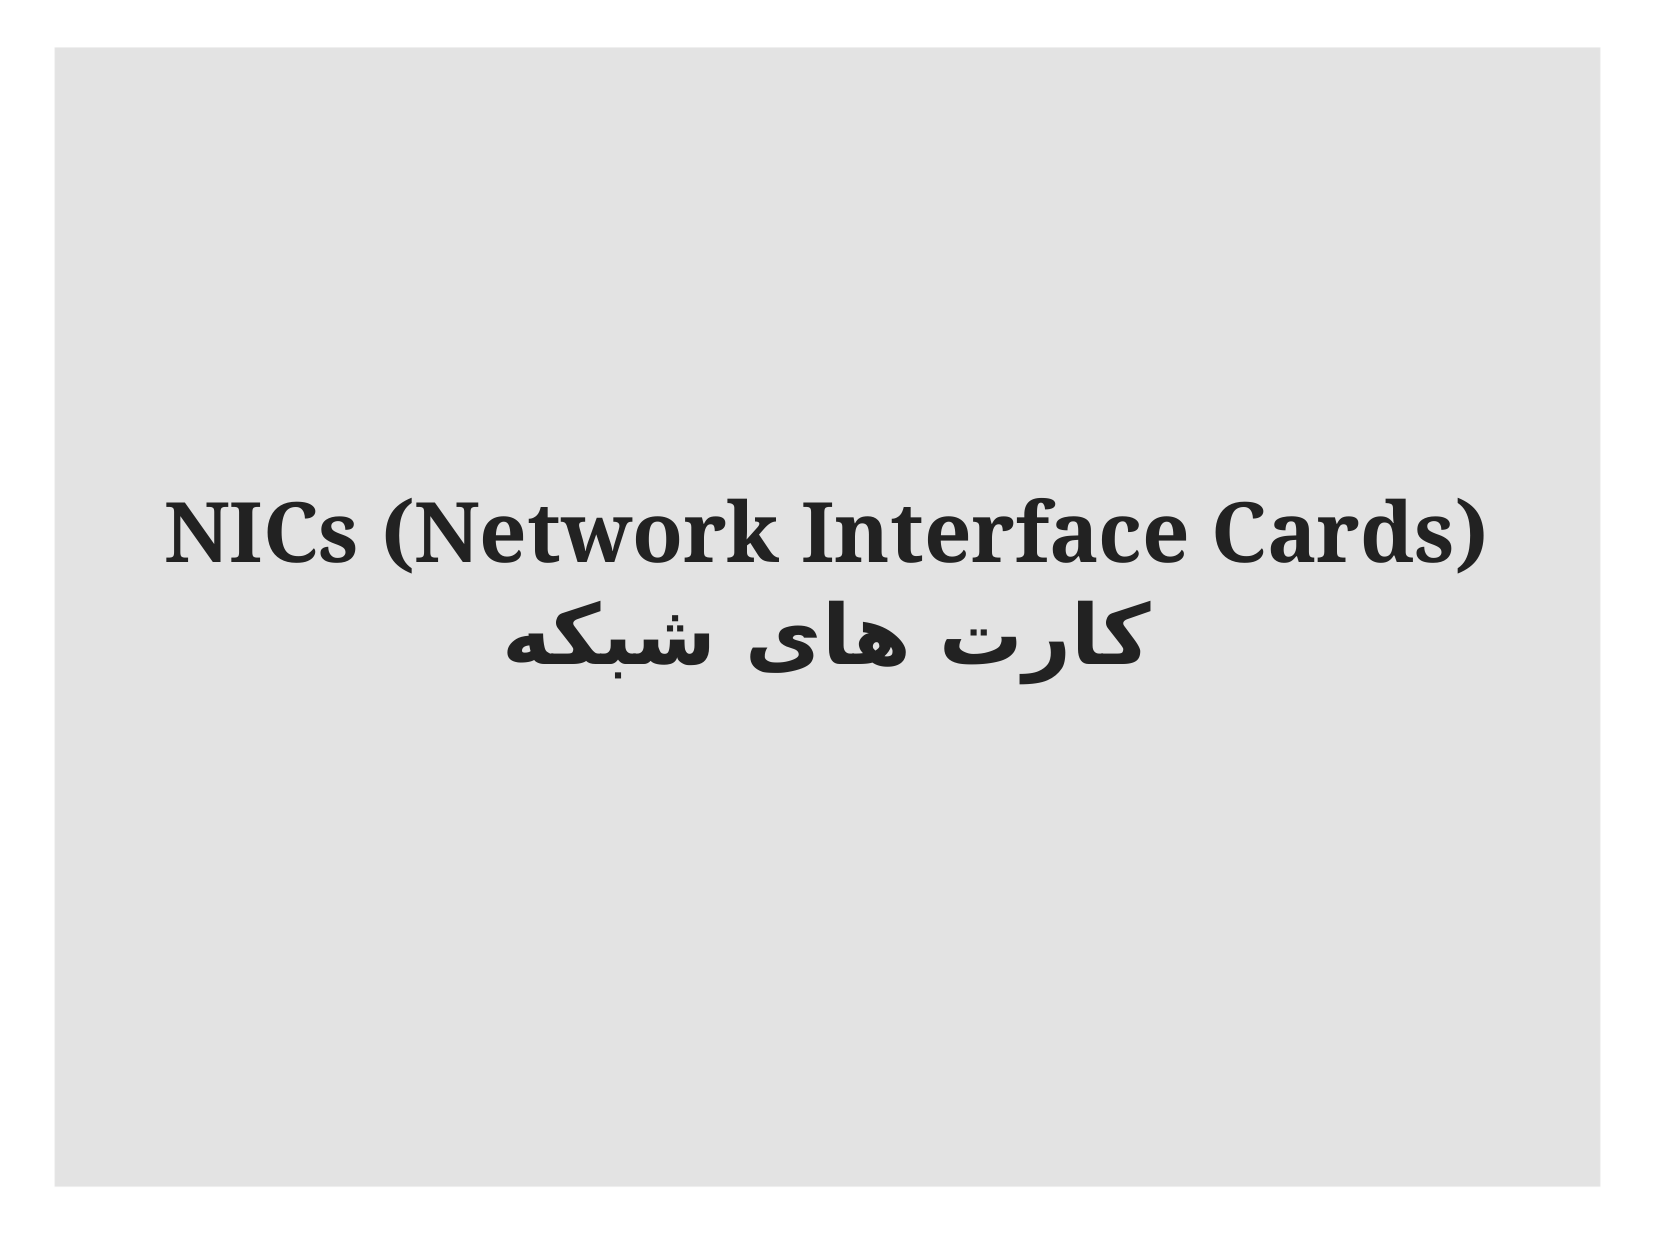

# NICs (Network Interface Cards)
کارت های شبکه